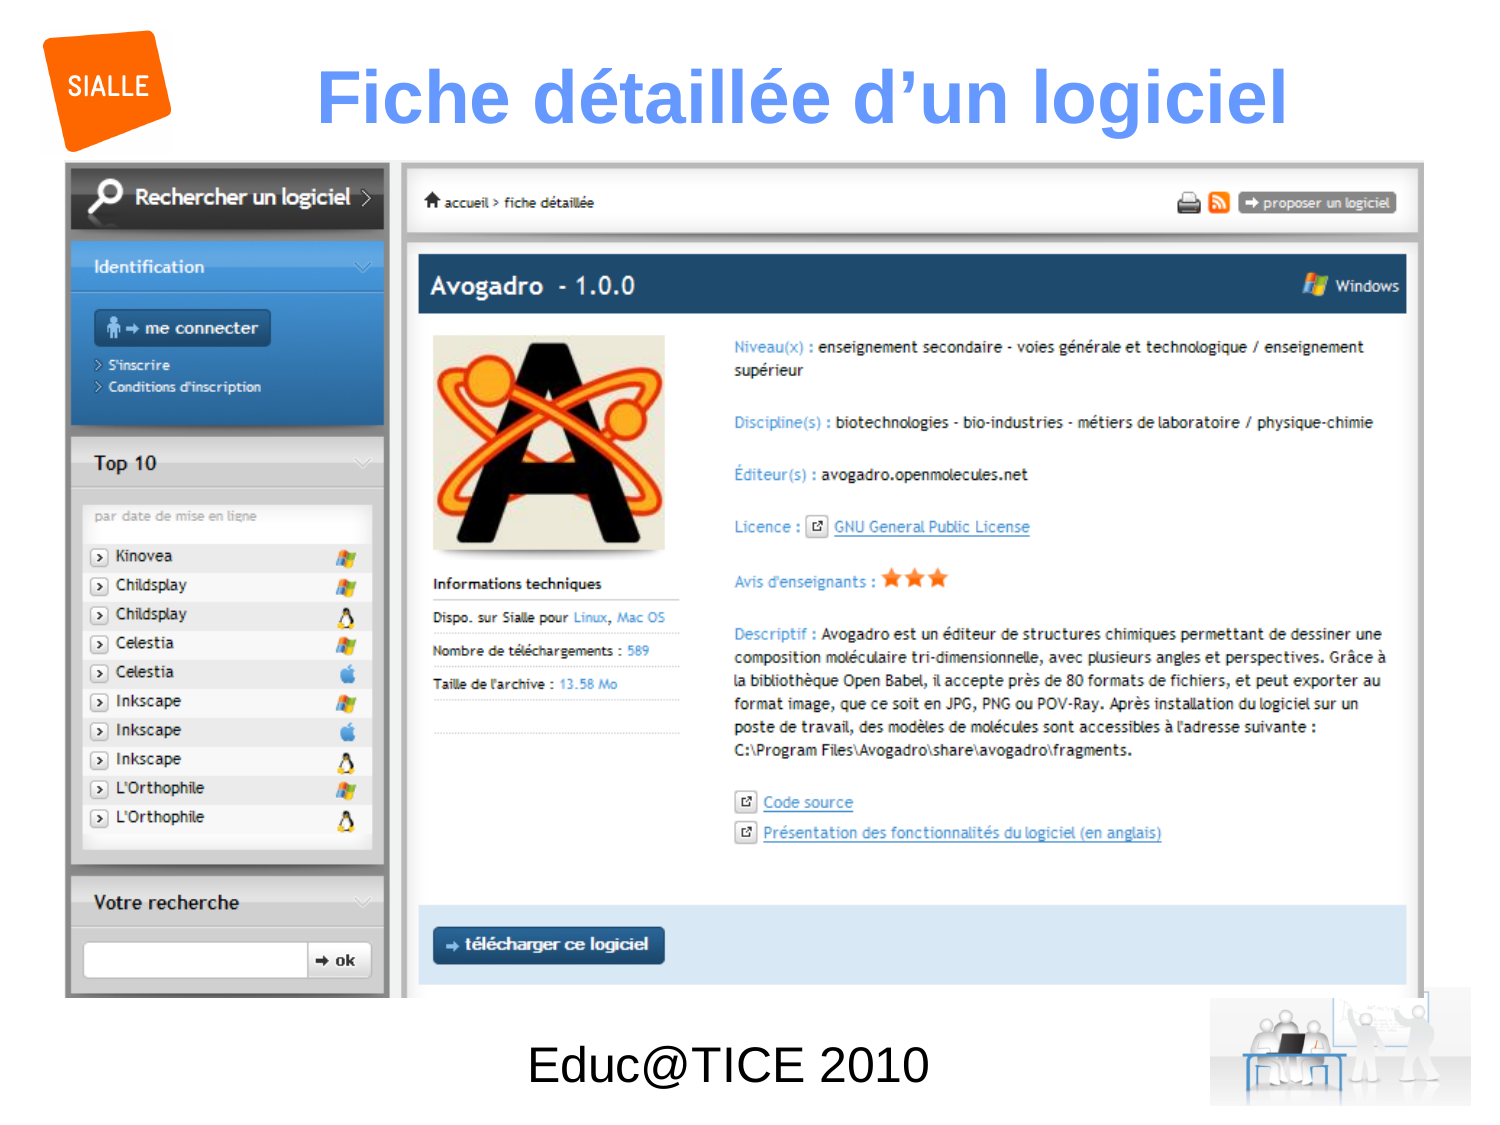

# Fiche détaillée d’un logiciel
Educ@TICE 2010